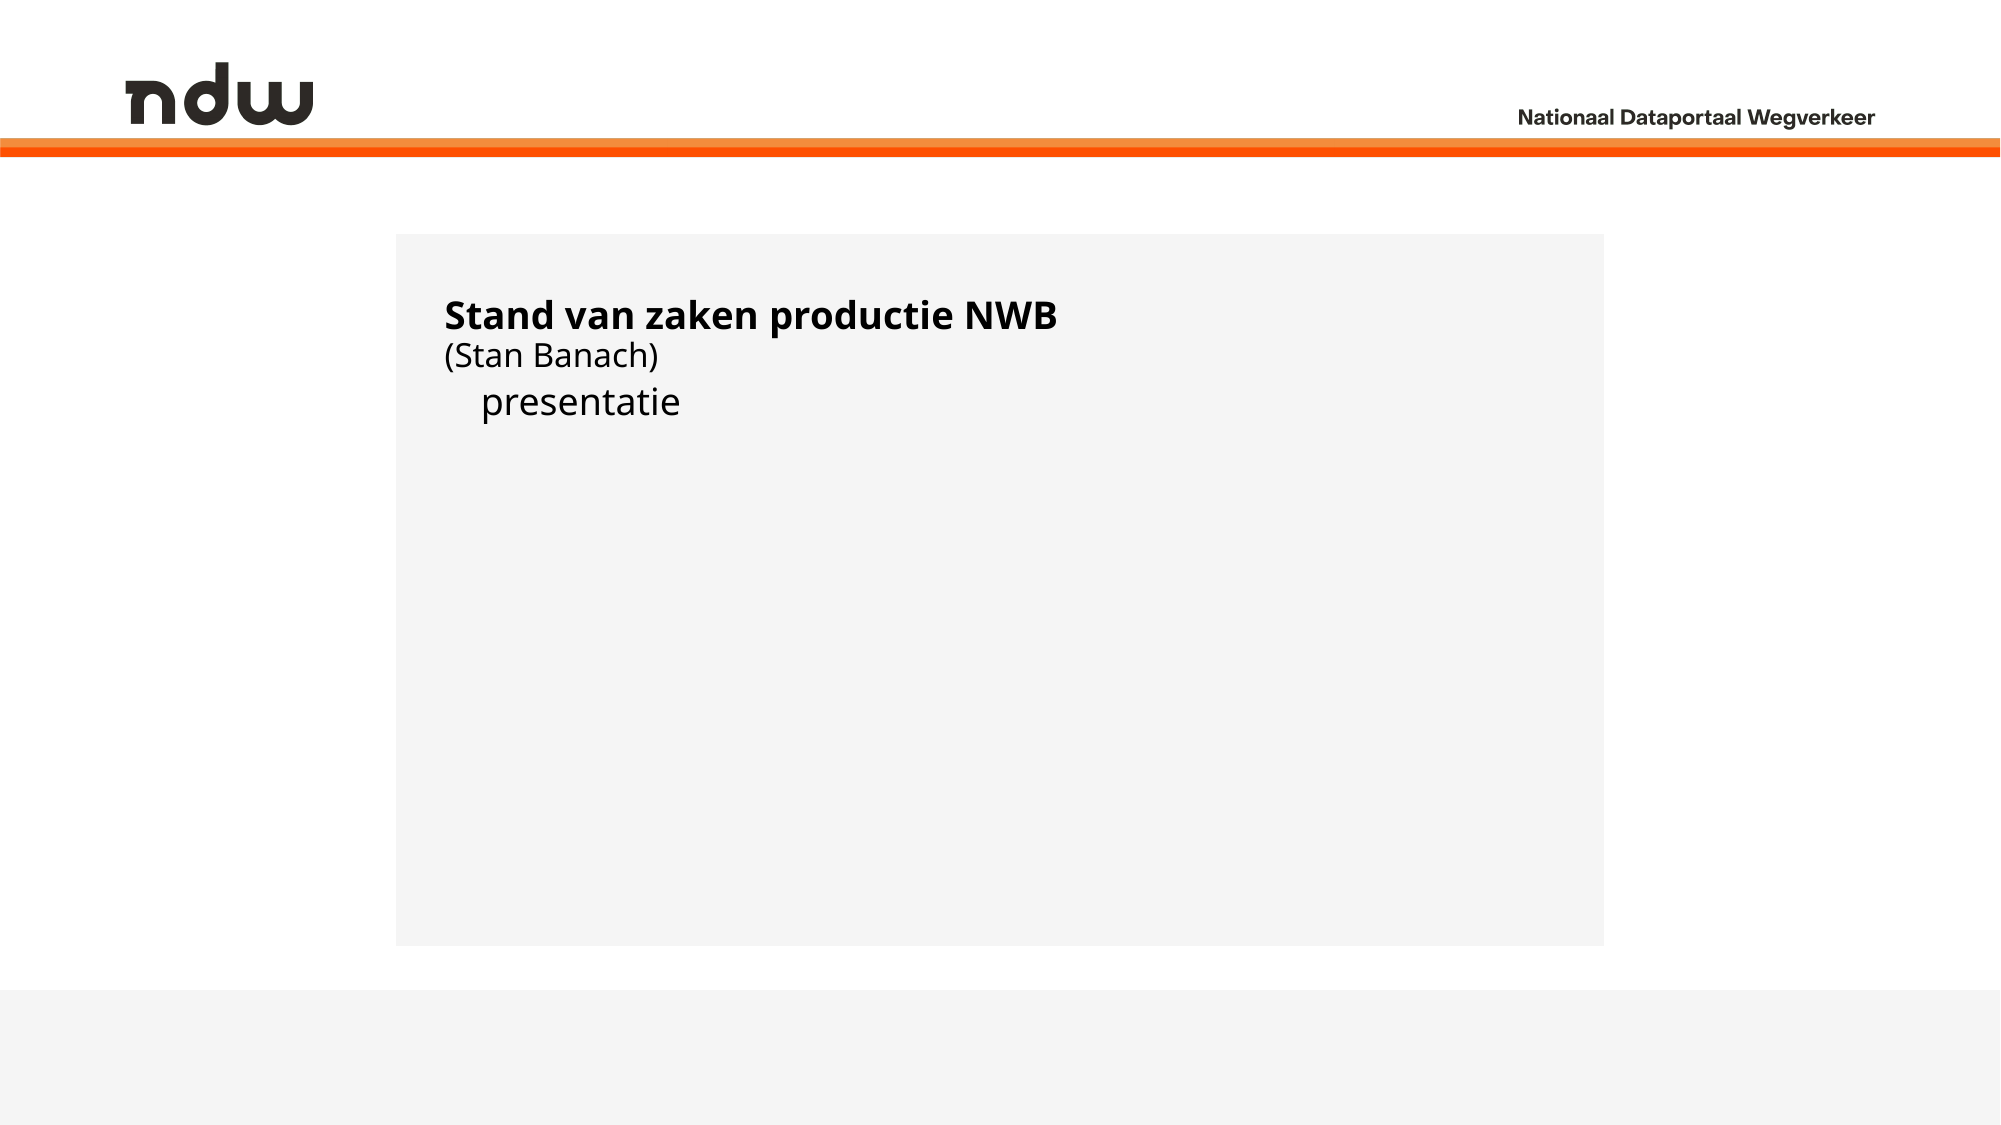

Stand van zaken productie NWB
(Stan Banach)
# presentatie